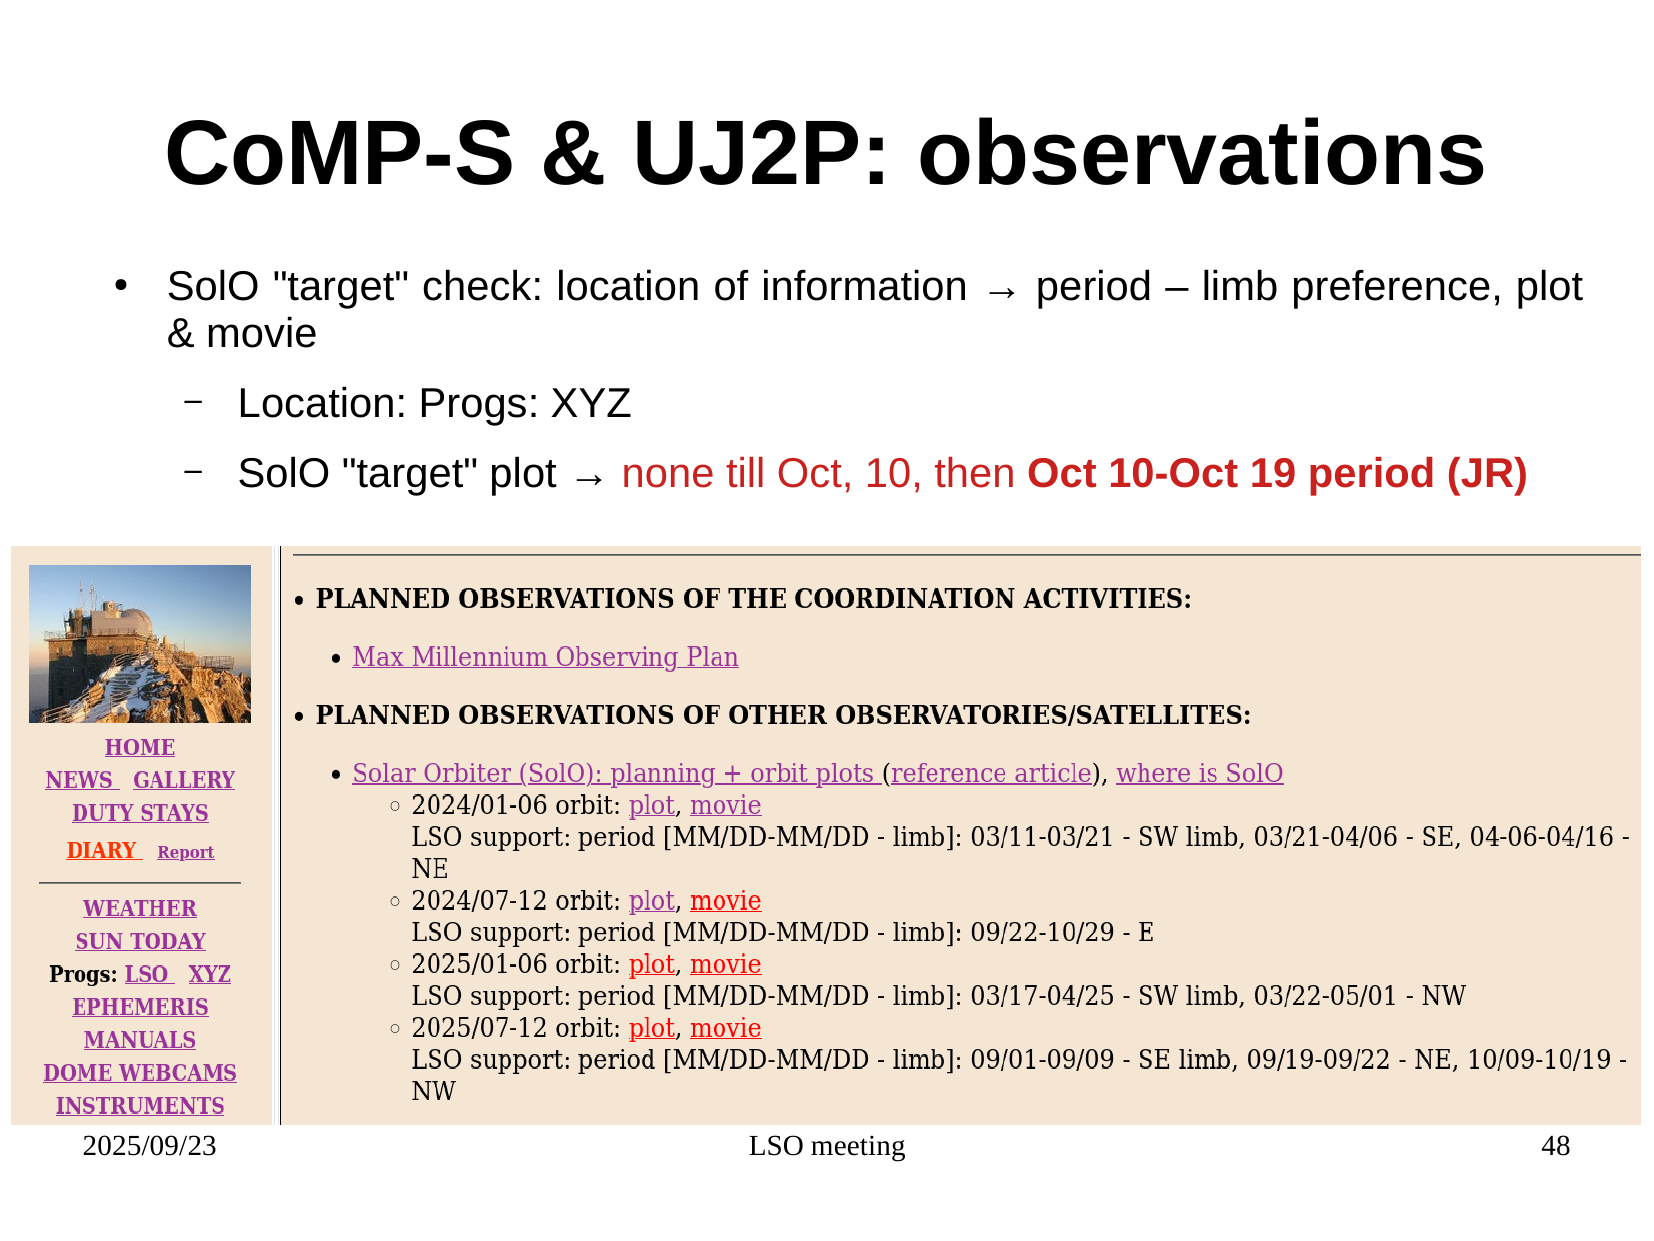

CoMP-S & UJ2P: observations
# SolO "target" check: location of information → period – limb preference, plot & movie
Location: Progs: XYZ
SolO "target" plot → none till Oct, 10, then Oct 10-Oct 19 period (JR)
2025/09/23
LSO meeting
48